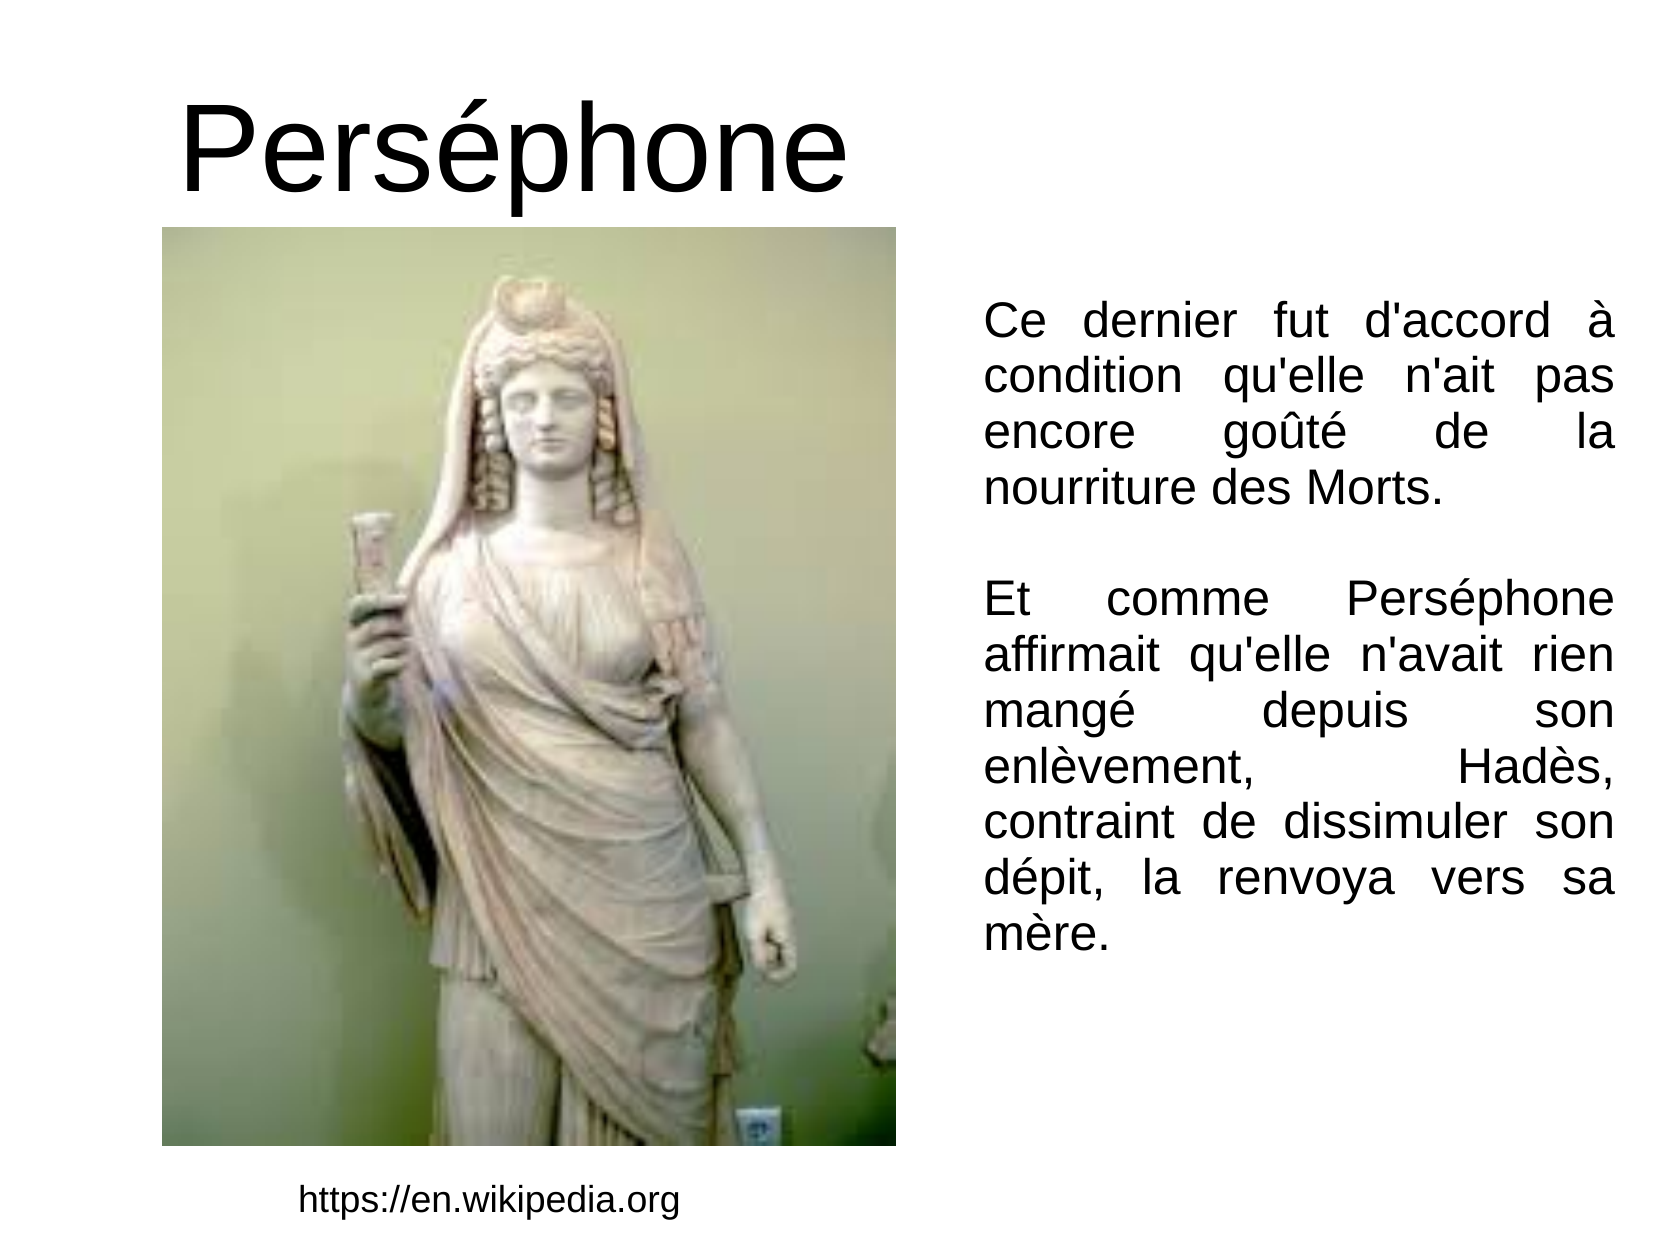

Perséphone
Ce dernier fut d'accord à condition qu'elle n'ait pas encore goûté de la nourriture des Morts.
Et comme Perséphone affirmait qu'elle n'avait rien mangé depuis son enlèvement, Hadès, contraint de dissimuler son dépit, la renvoya vers sa mère.
https://en.wikipedia.org